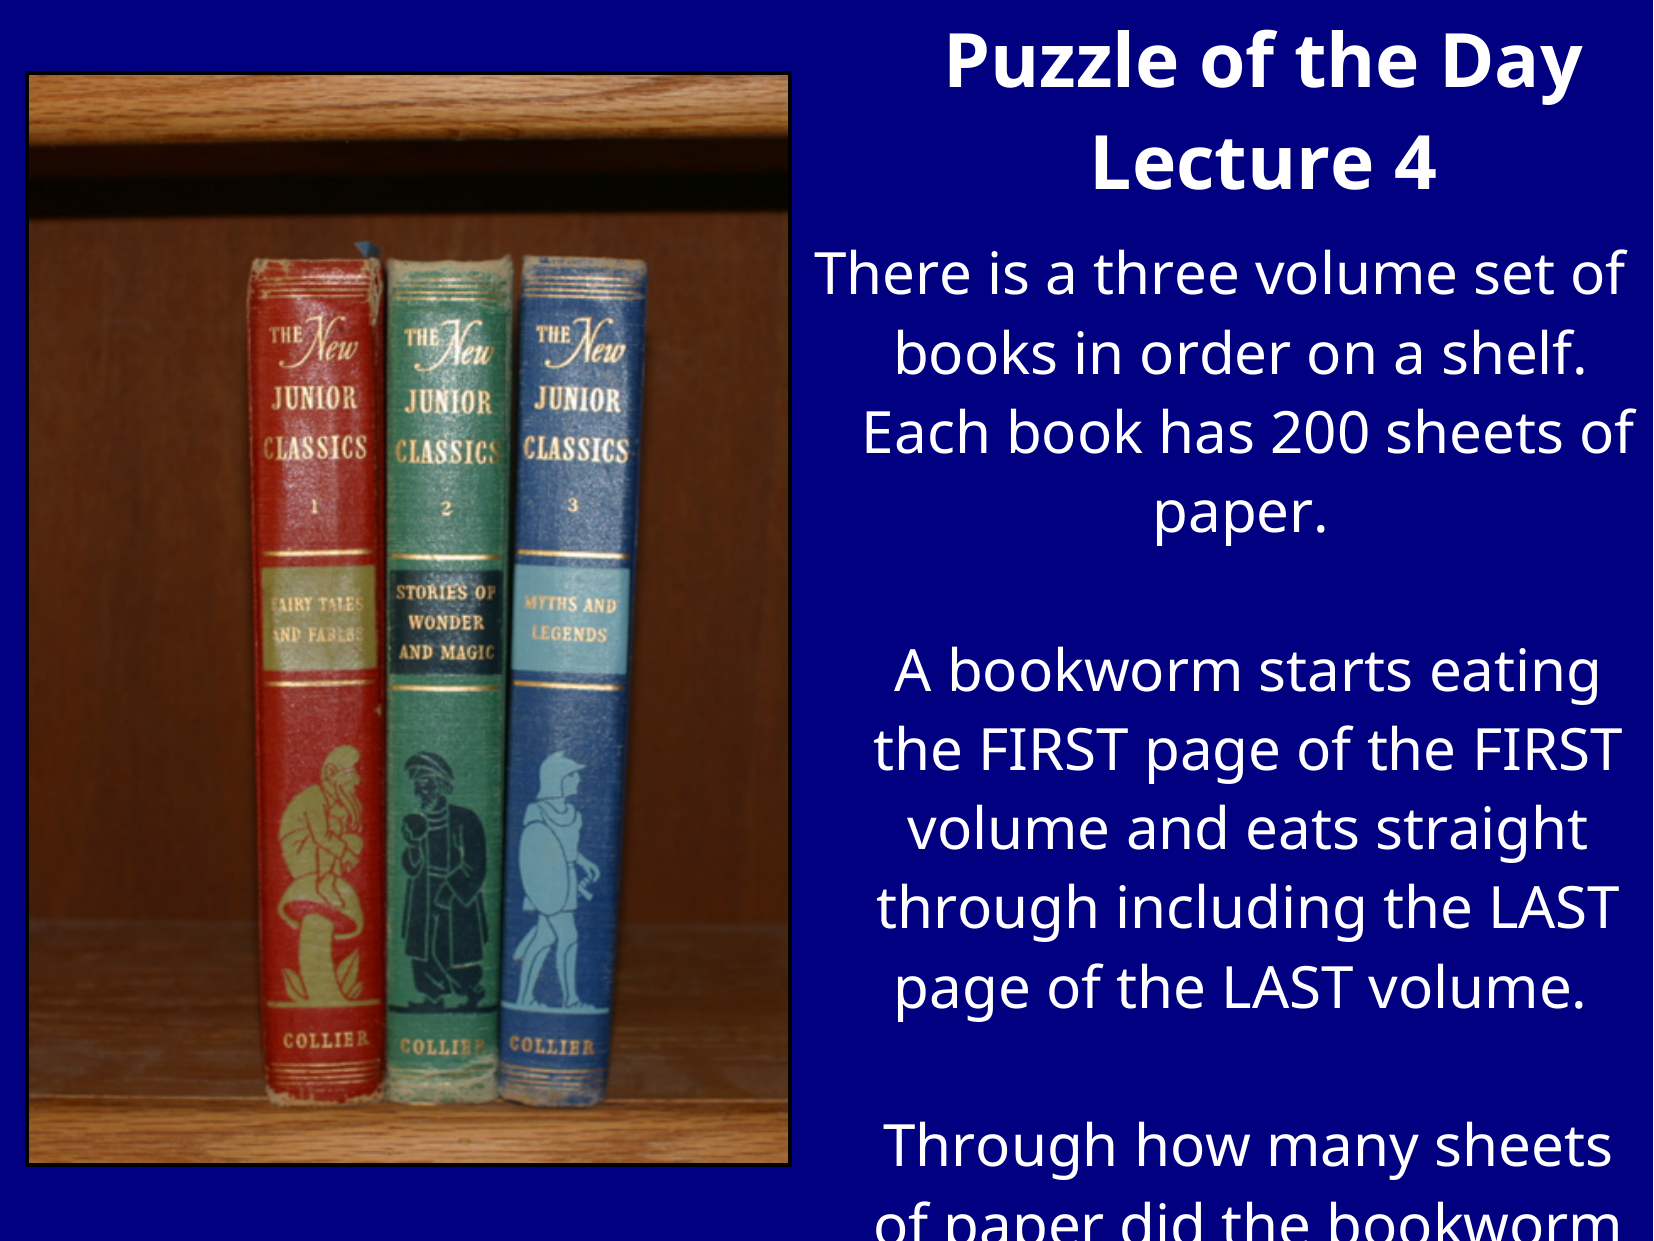

Puzzle of the Day
Lecture 4
# There is a three volume set of books in order on a shelf. Each book has 200 sheets of paper. A bookworm starts eating the FIRST page of the FIRST volume and eats straight through including the LAST page of the LAST volume. Through how many sheets of paper did the bookworm eat?